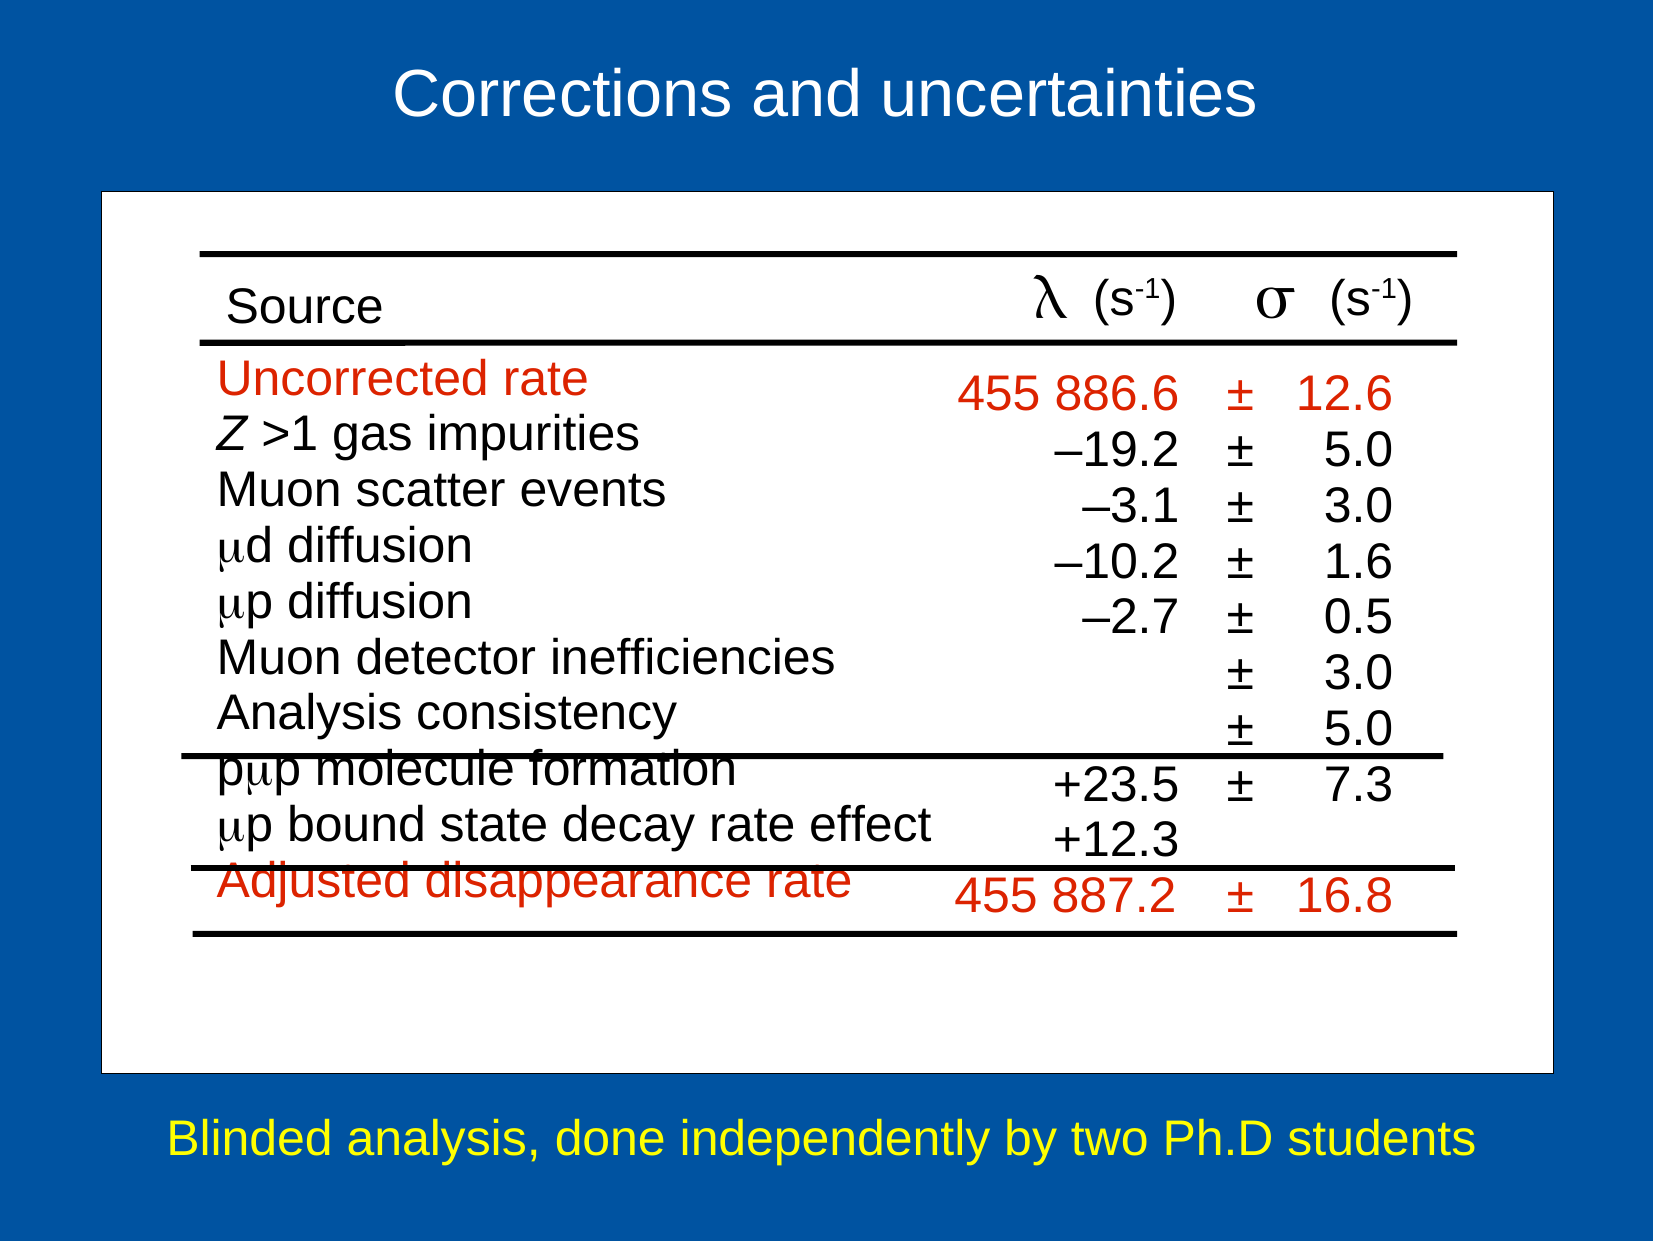

Corrections and uncertainties
(s-1)
(s-1)
Source
Uncorrected rate
Z >1 gas impurities
Muon scatter events
μd diffusion
μp diffusion
Muon detector inefficiencies
Analysis consistency
pμp molecule formation
μp bound state decay rate effect
Adjusted disappearance rate
455 886.6
–19.2
–3.1
–10.2
–2.7
+23.5
+12.3
455 887.2
± 12.6
± 5.0
± 3.0
± 1.6
± 0.5
± 3.0
± 5.0
± 7.3
± 16.8
Blinded analysis, done independently by two Ph.D students